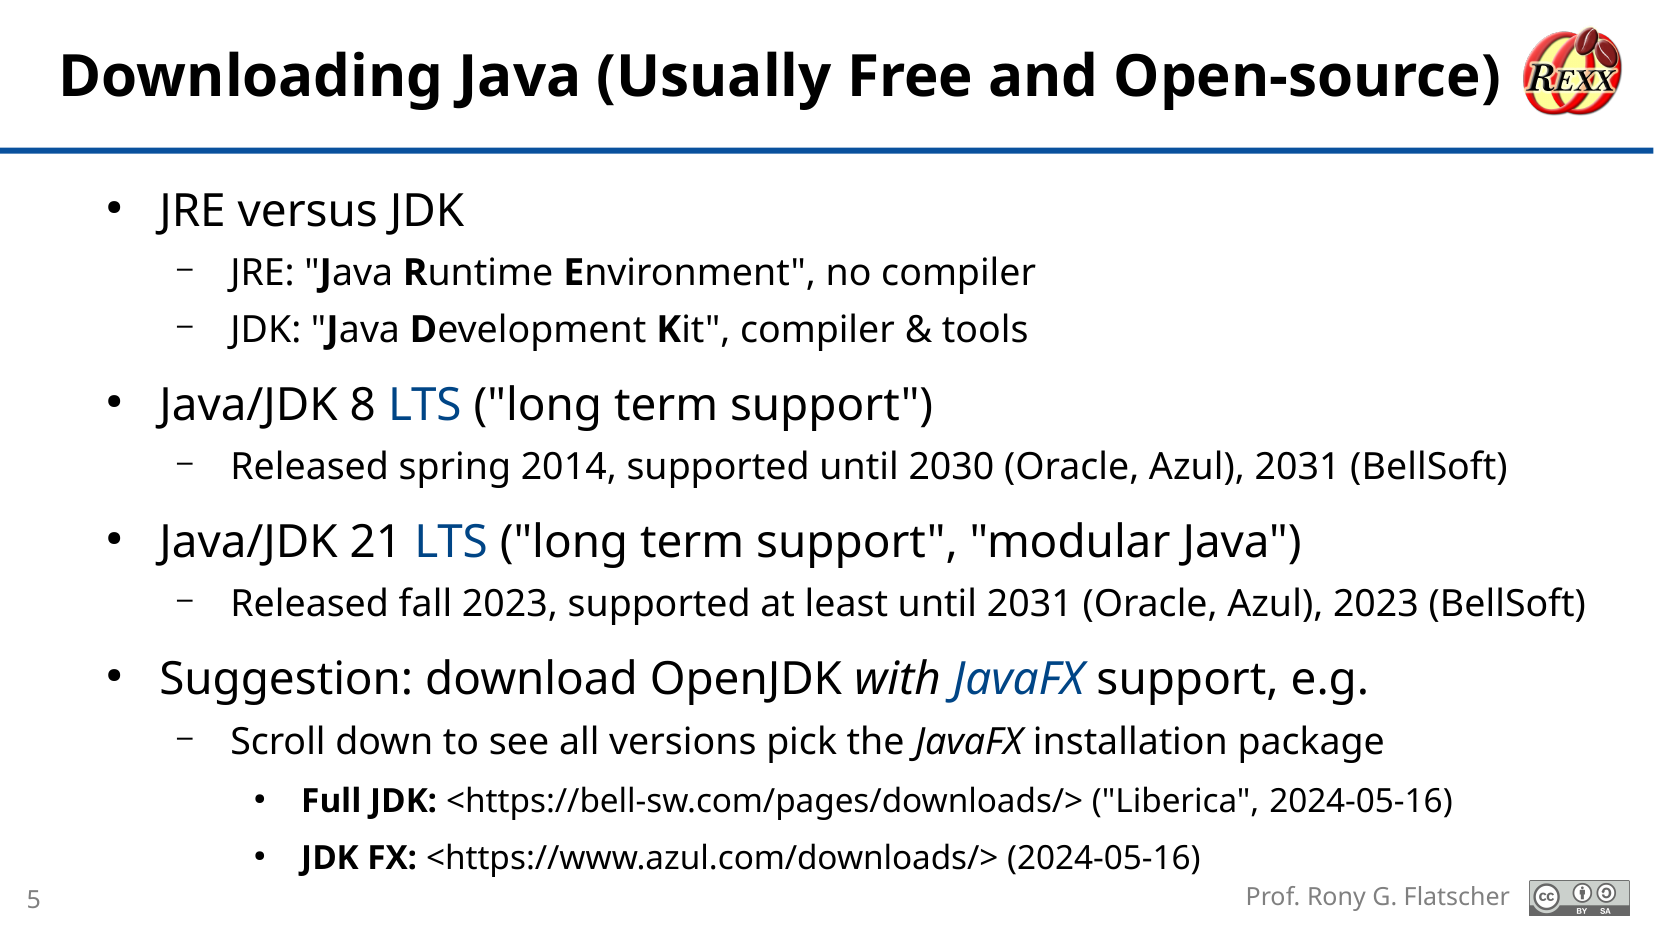

# Downloading Java (Usually Free and Open-source)
JRE versus JDK
JRE: "Java Runtime Environment", no compiler
JDK: "Java Development Kit", compiler & tools
Java/JDK 8 LTS ("long term support")
Released spring 2014, supported until 2030 (Oracle, Azul), 2031 (BellSoft)
Java/JDK 21 LTS ("long term support", "modular Java")
Released fall 2023, supported at least until 2031 (Oracle, Azul), 2023 (BellSoft)
Suggestion: download OpenJDK with JavaFX support, e.g.
Scroll down to see all versions pick the JavaFX installation package
Full JDK: <https://bell-sw.com/pages/downloads/> ("Liberica", 2024-05-16)
JDK FX: <https://www.azul.com/downloads/> (2024-05-16)